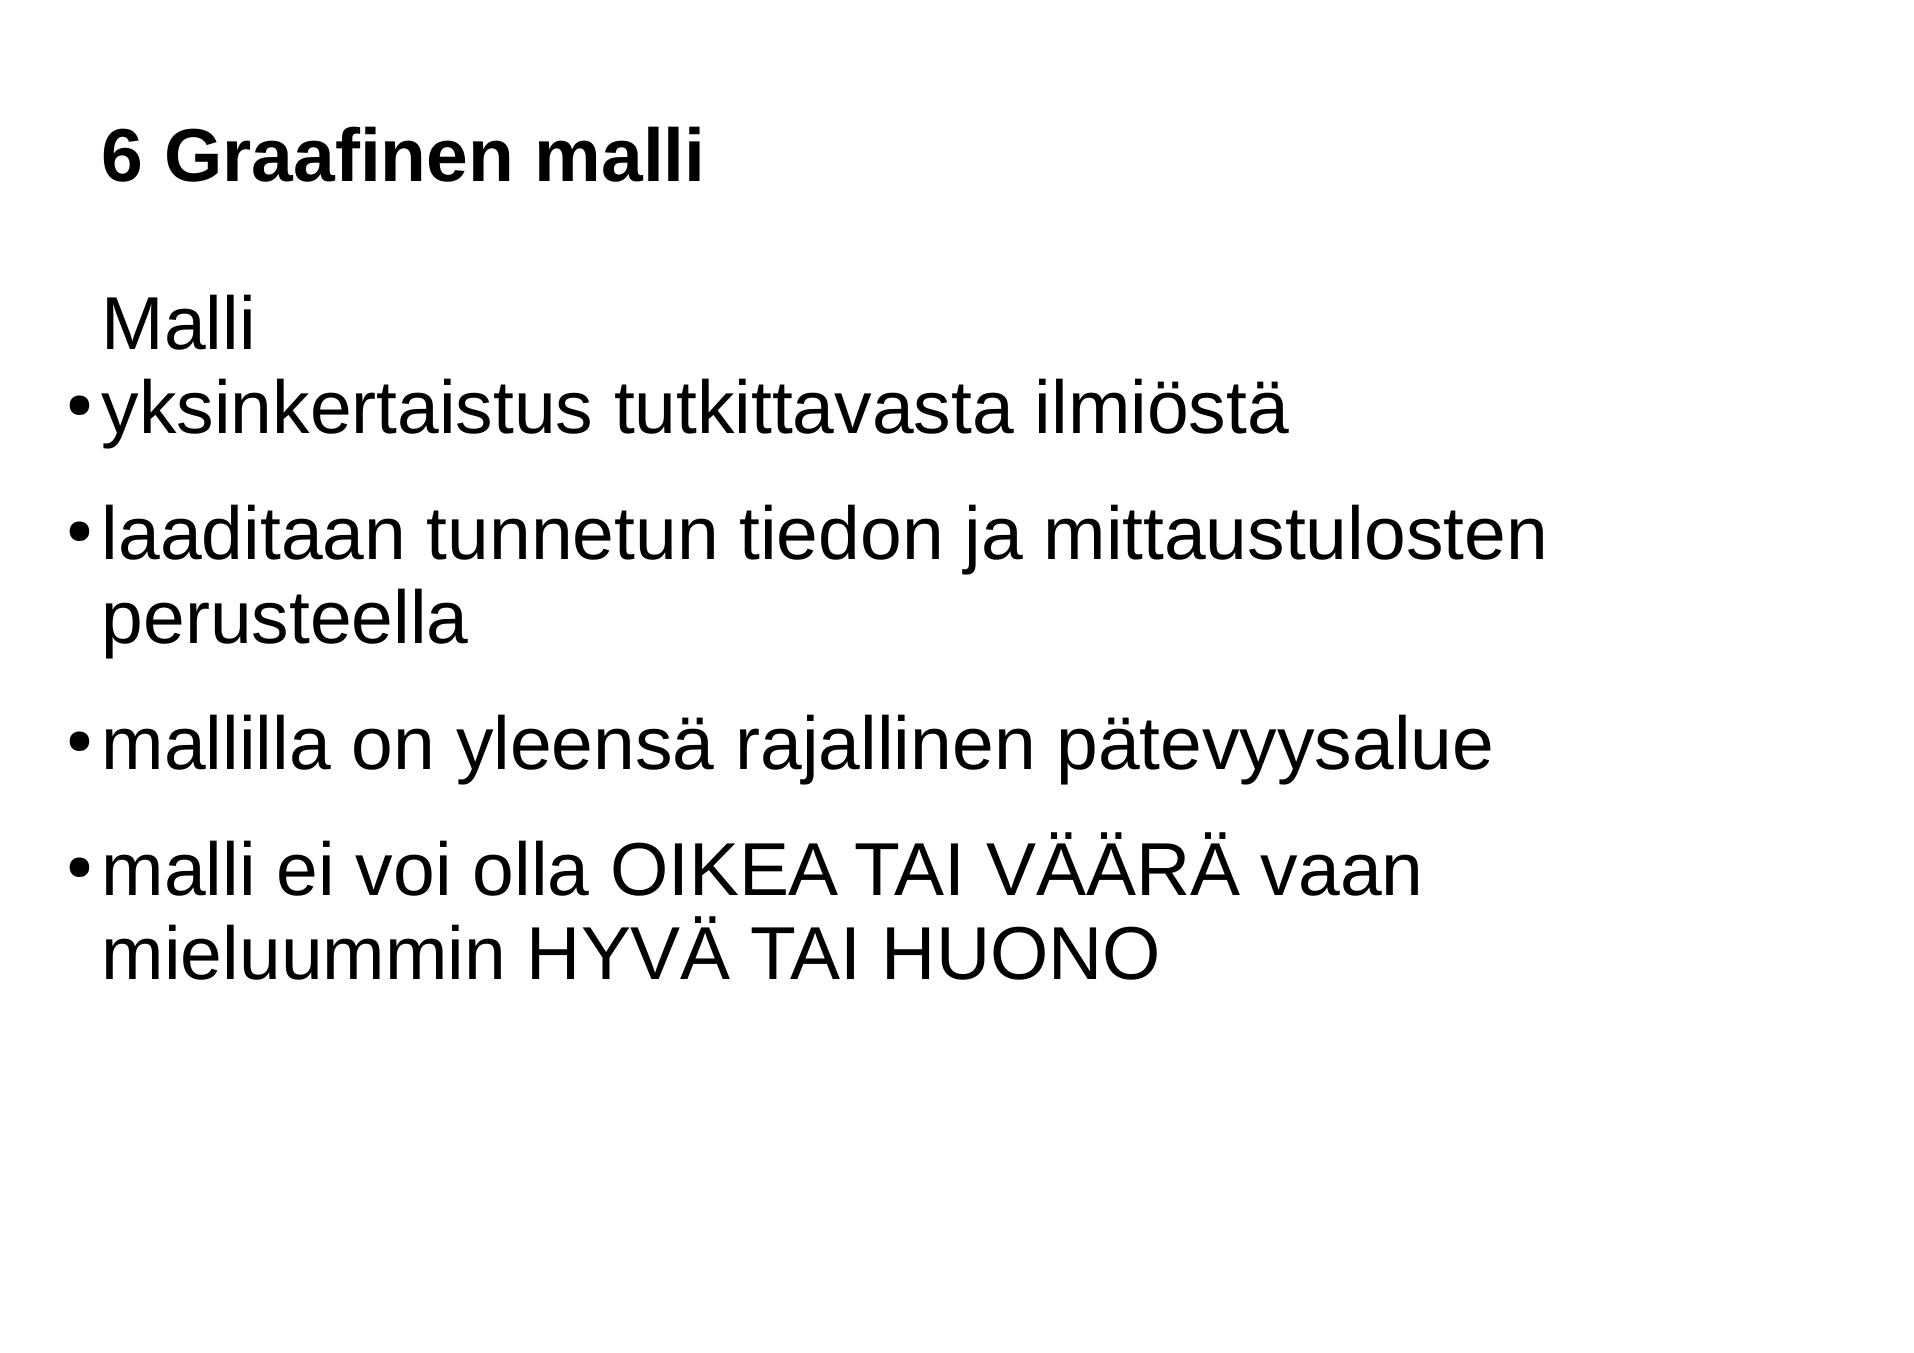

6 Graafinen malli
Malli
yksinkertaistus tutkittavasta ilmiöstä
laaditaan tunnetun tiedon ja mittaustulosten perusteella
mallilla on yleensä rajallinen pätevyysalue
malli ei voi olla OIKEA TAI VÄÄRÄ vaan mieluummin HYVÄ TAI HUONO